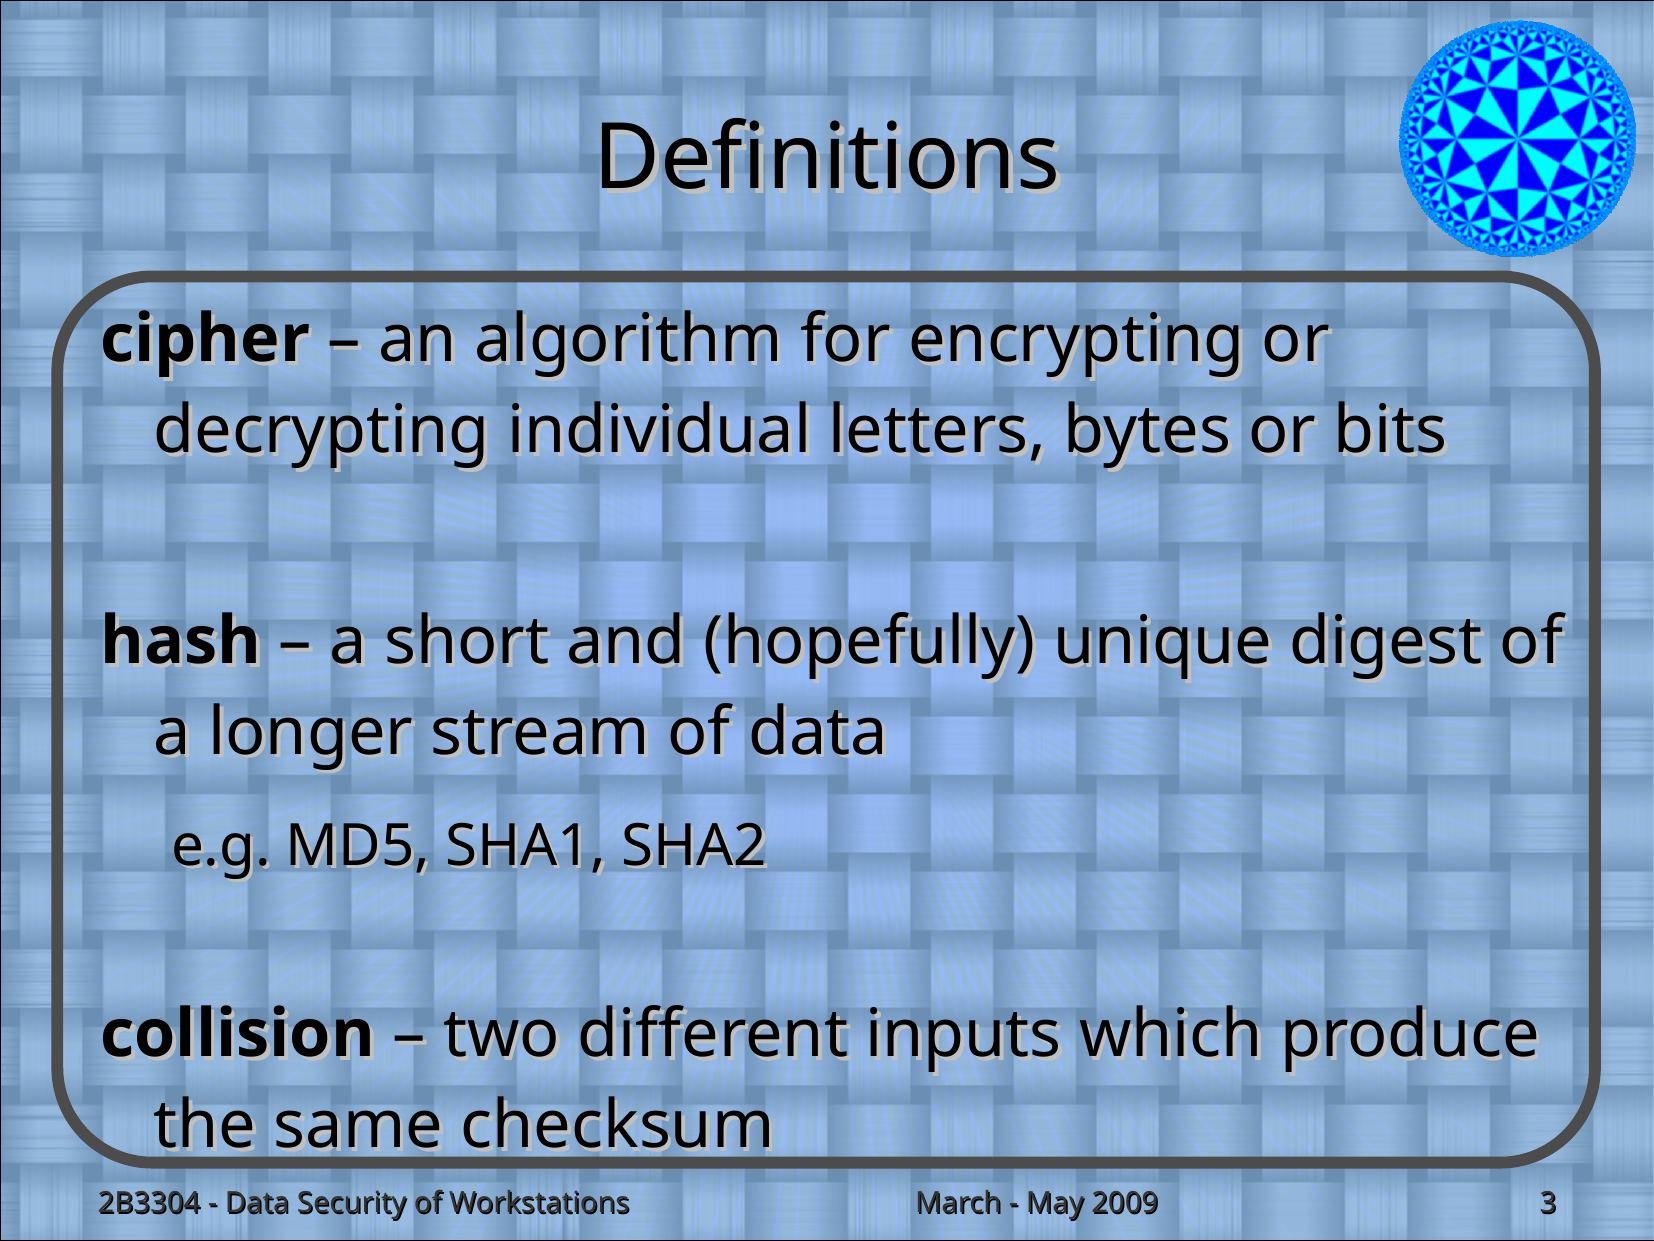

# Definitions
cipher – an algorithm for encrypting or decrypting individual letters, bytes or bits
hash – a short and (hopefully) unique digest of a longer stream of data
e.g. MD5, SHA1, SHA2
collision – two different inputs which produce the same checksum